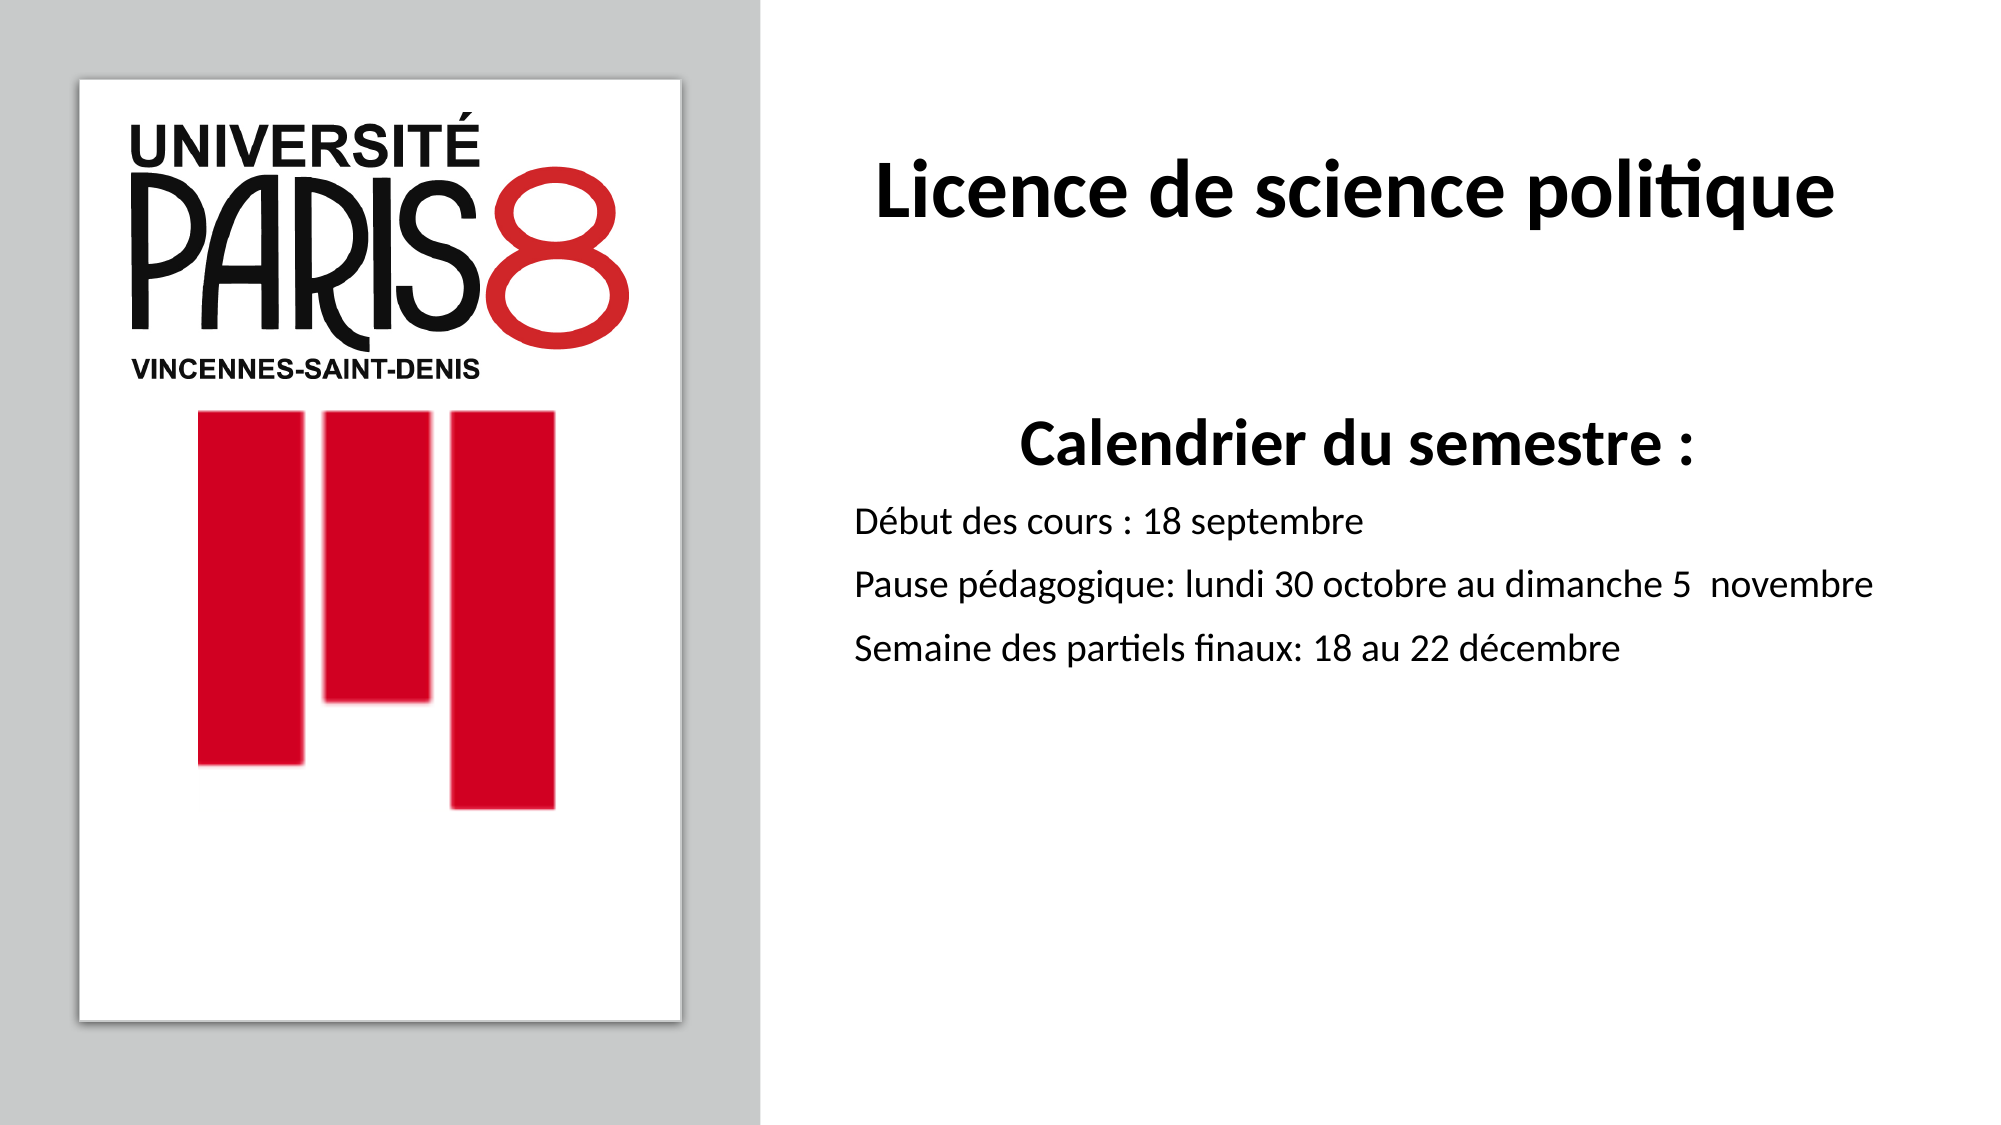

# Licence de science politique
Calendrier du semestre :
Début des cours : 18 septembre
Pause pédagogique: lundi 30 octobre au dimanche 5 novembre
Semaine des partiels finaux: 18 au 22 décembre